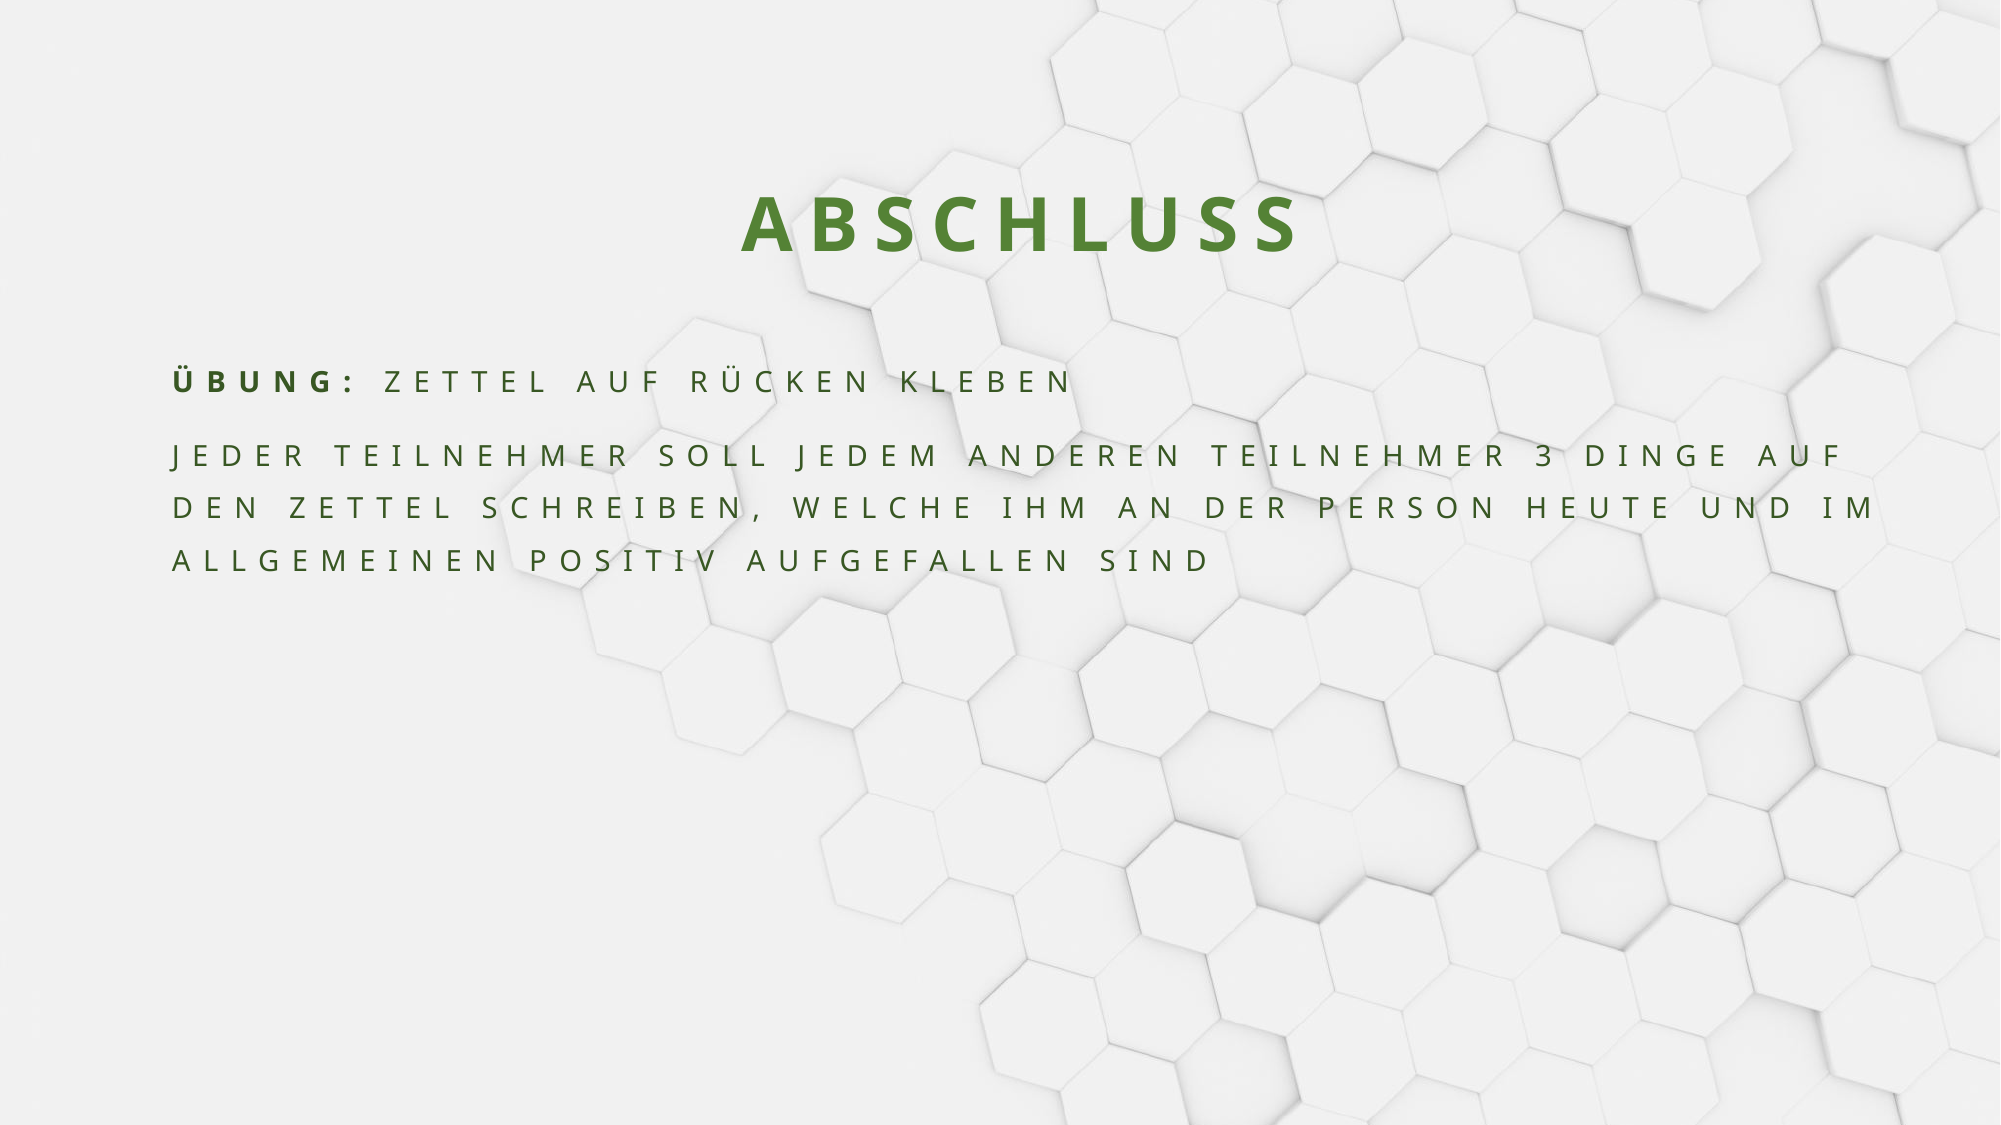

# Abschluss
Übung: Zettel auf Rücken kleben
Jeder Teilnehmer soll jedem anderen Teilnehmer 3 Dinge auf den zettel schreiben, welche ihm an der Person heute und im allgemeinen positiv aufgefallen sind